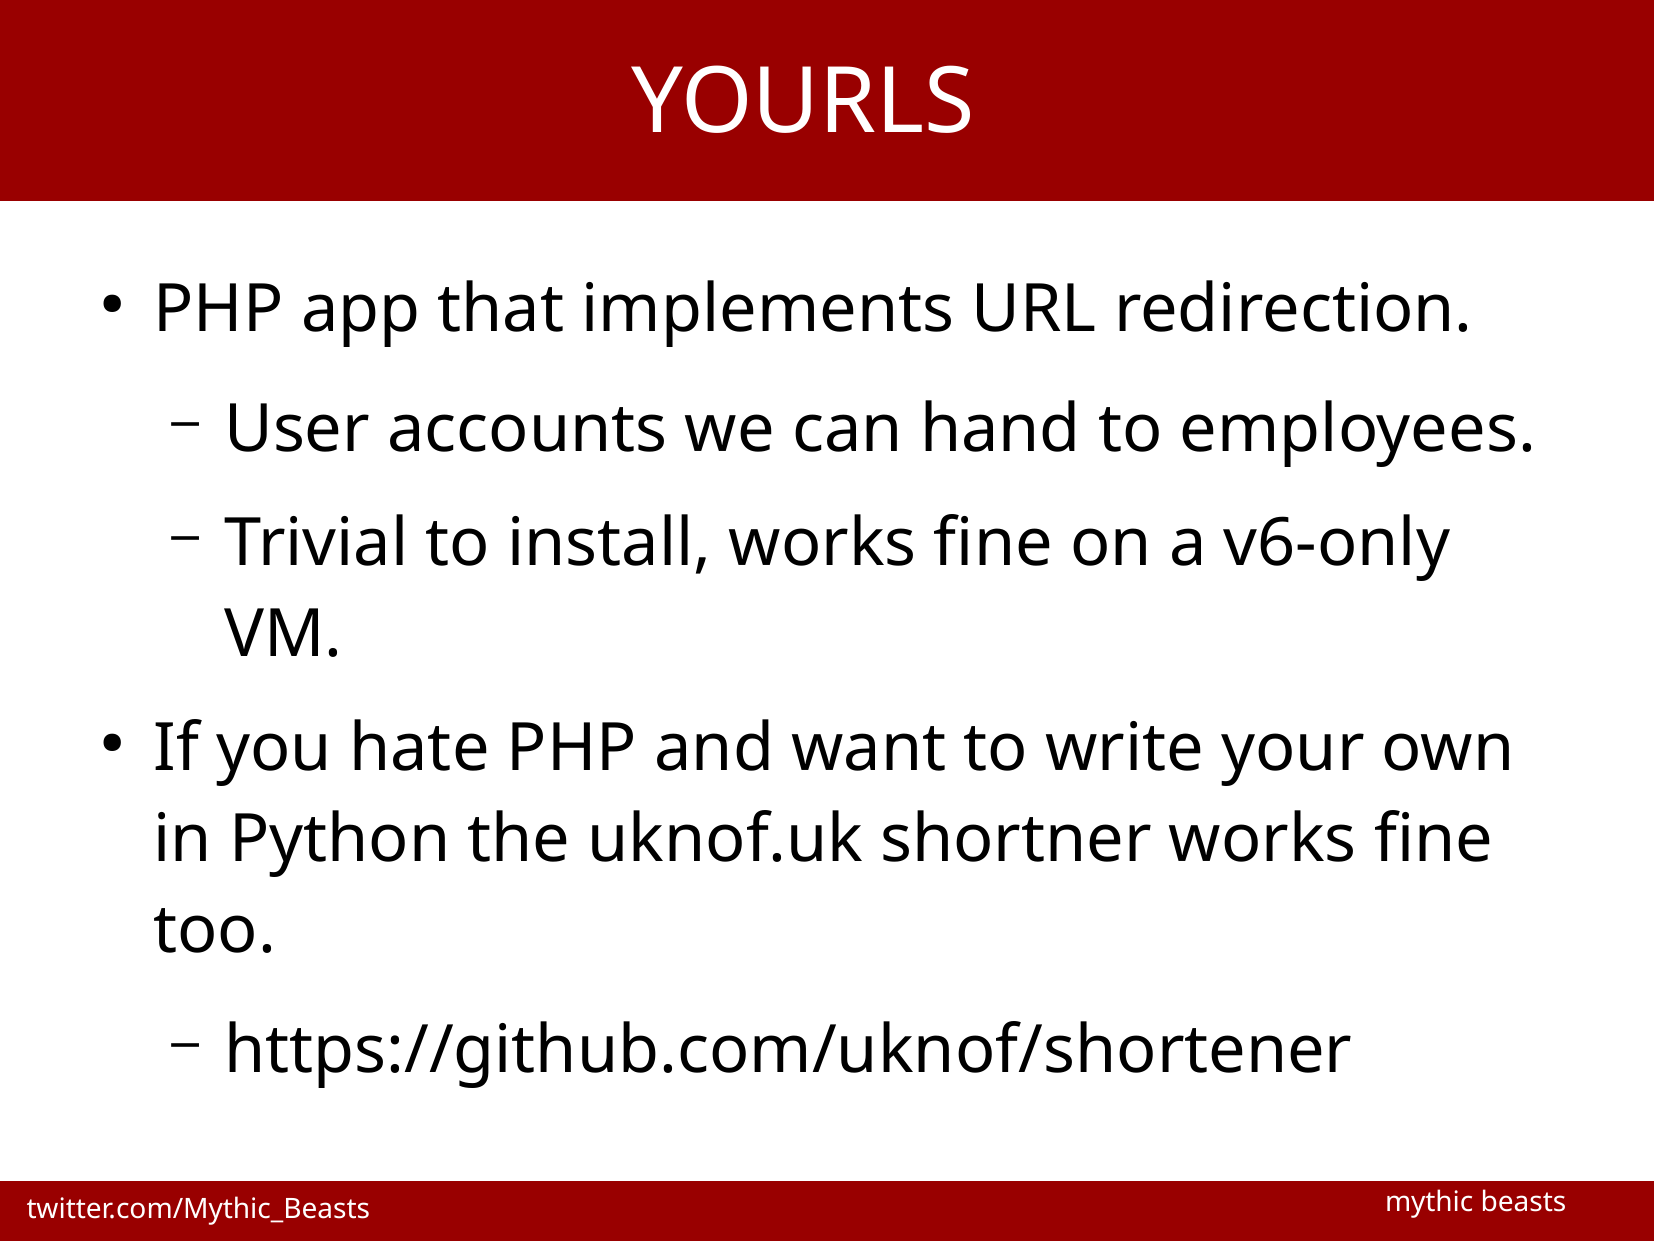

# YOURLS
PHP app that implements URL redirection.
User accounts we can hand to employees.
Trivial to install, works fine on a v6-only VM.
If you hate PHP and want to write your own in Python the uknof.uk shortner works fine too.
https://github.com/uknof/shortener